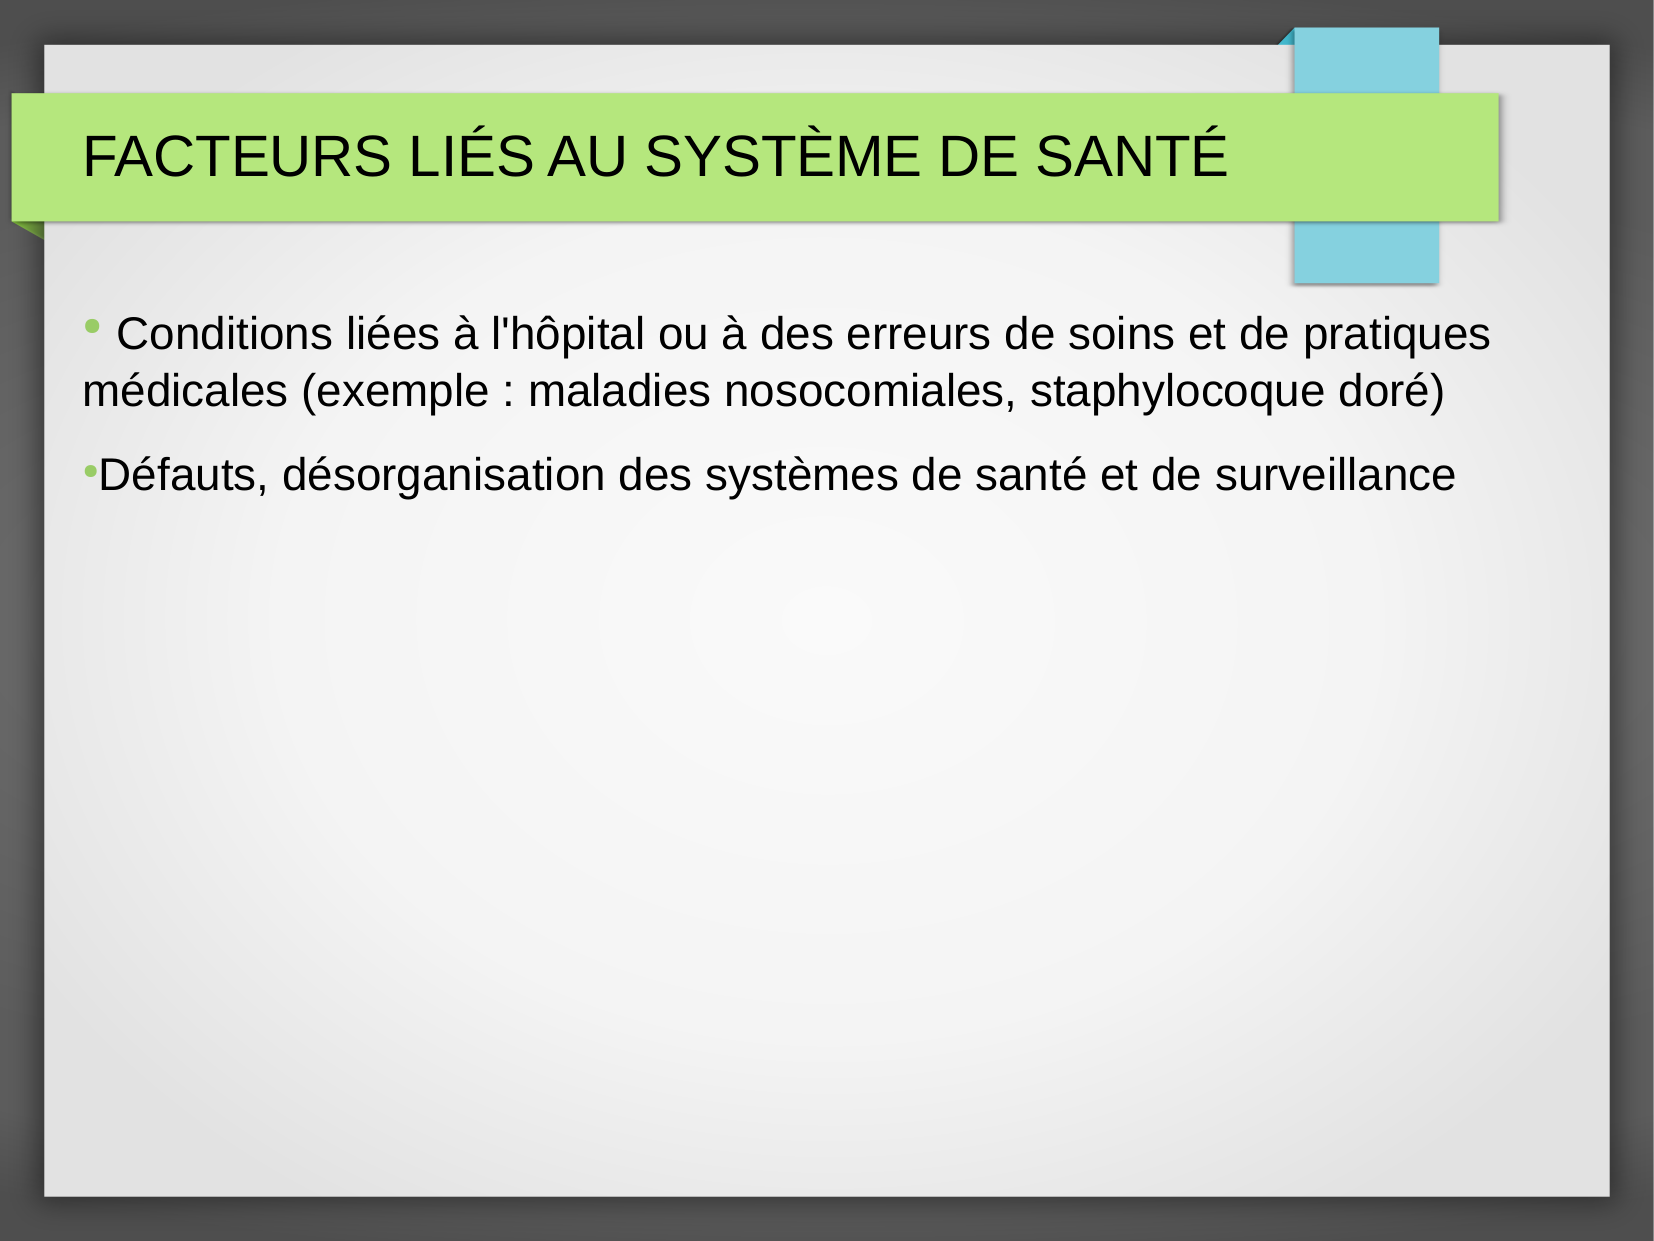

# FACTEURS LIÉS AU SYSTÈME DE SANTÉ
 Conditions liées à l'hôpital ou à des erreurs de soins et de pratiques médicales (exemple : maladies nosocomiales, staphylocoque doré)
Défauts, désorganisation des systèmes de santé et de surveillance